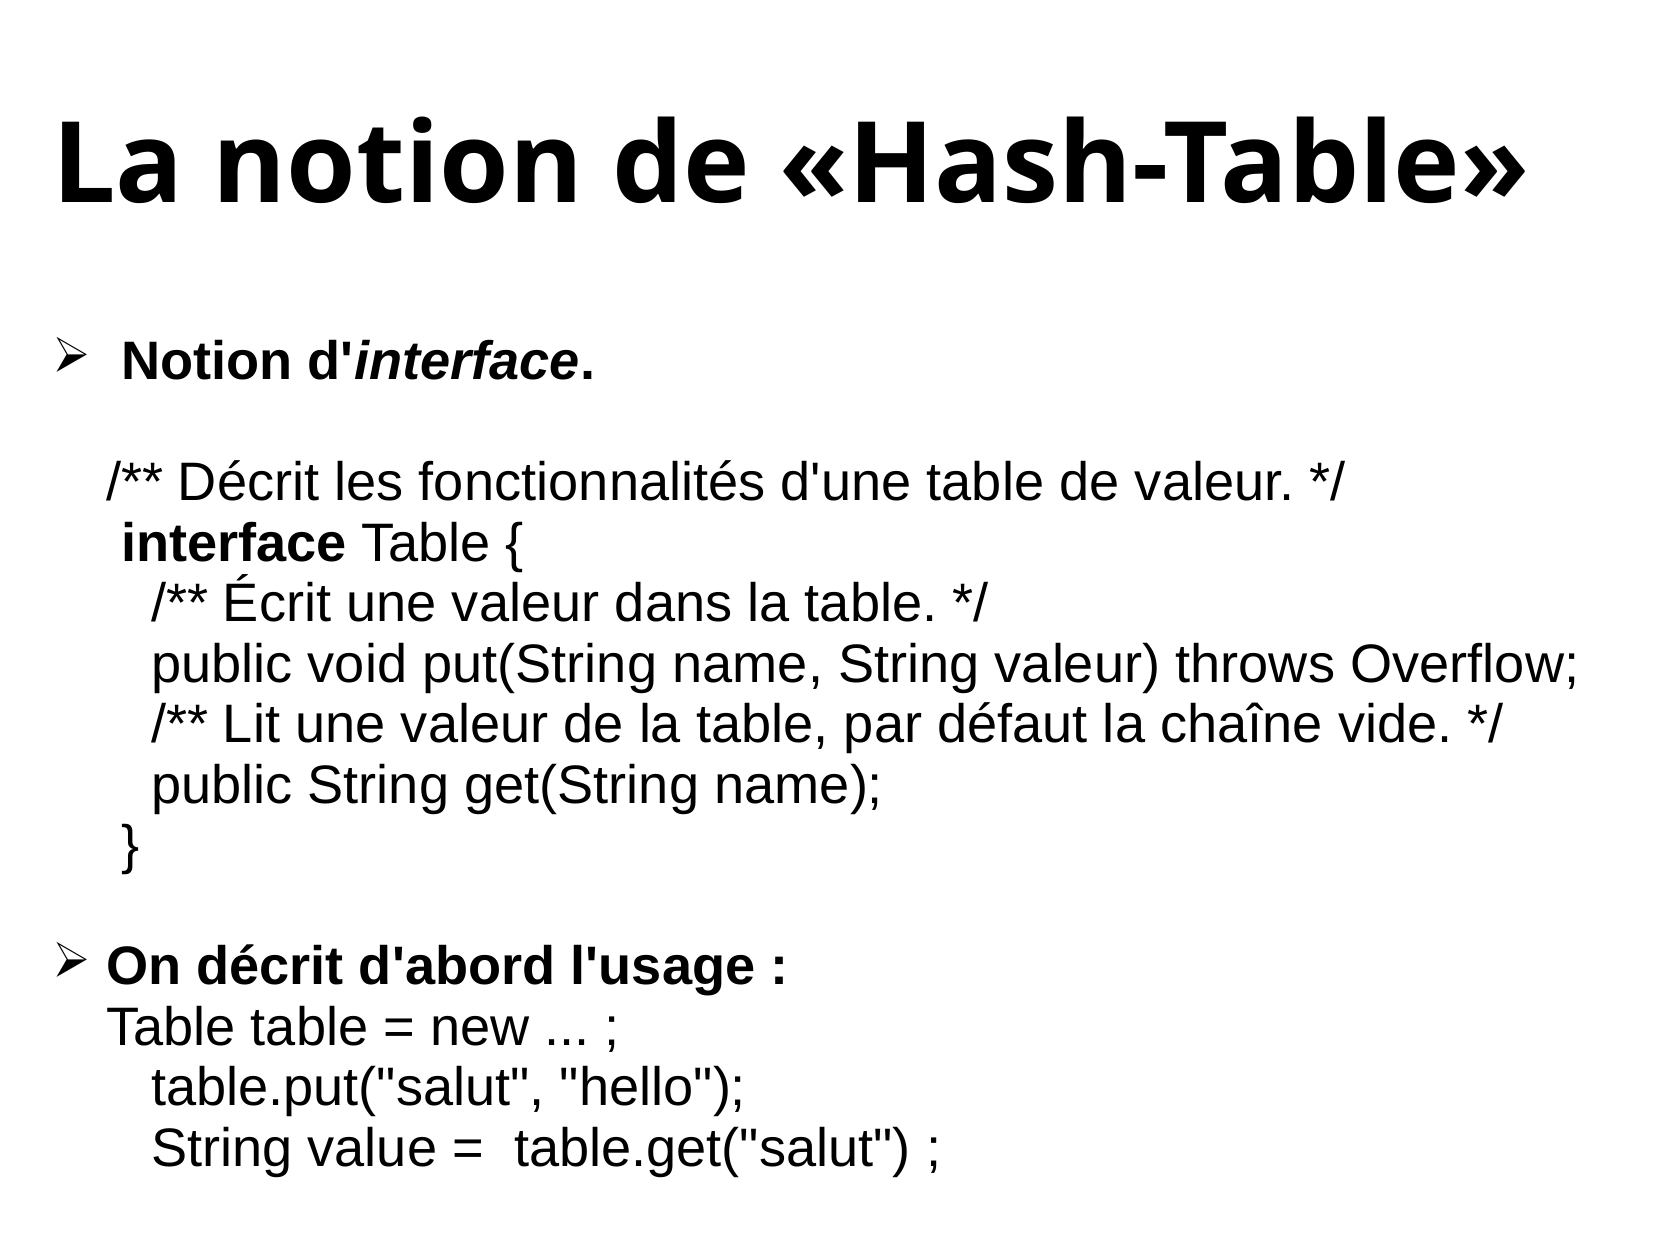

La notion de «Hash-Table»
 Notion d'interface.
 /** Décrit les fonctionnalités d'une table de valeur. */
 interface Table {
 /** Écrit une valeur dans la table. */
 public void put(String name, String valeur) throws Overflow;
 /** Lit une valeur de la table, par défaut la chaîne vide. */
 public String get(String name);
 }
 On décrit d'abord l'usage :
 Table table = new ... ;
 table.put("salut", "hello");
 String value = table.get("salut") ;